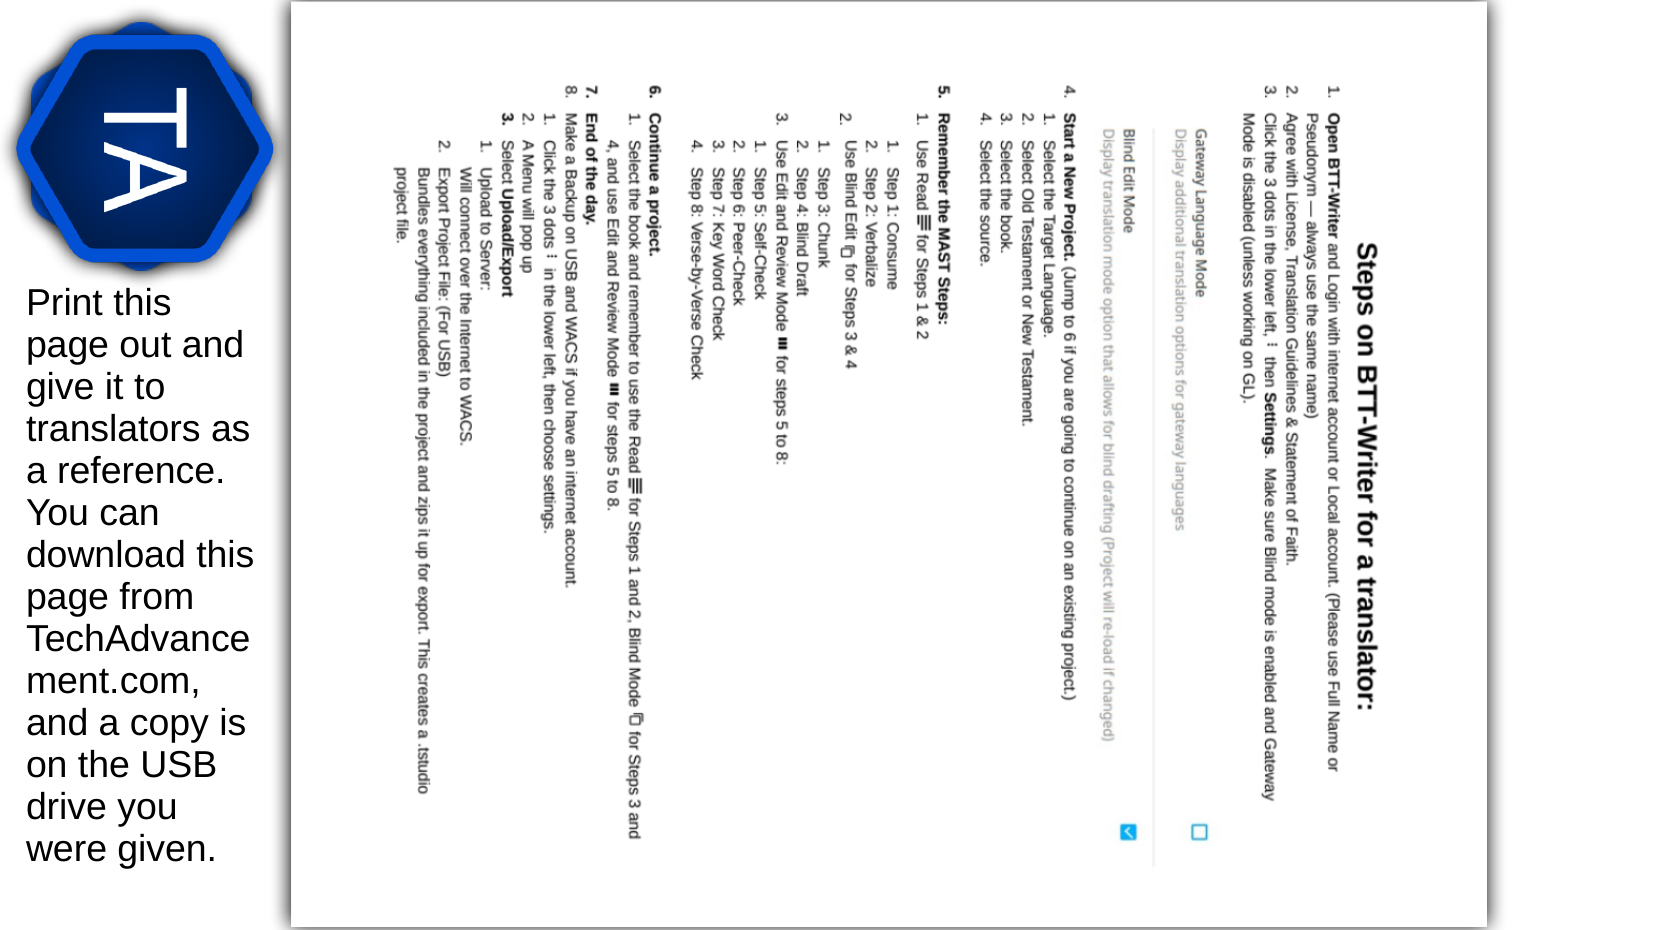

# Steps on BTT-Writer for a Translator
Print this page out and give it to translators as a reference. You can download this page from TechAdvancement.com, and a copy is on the USB drive you were given.